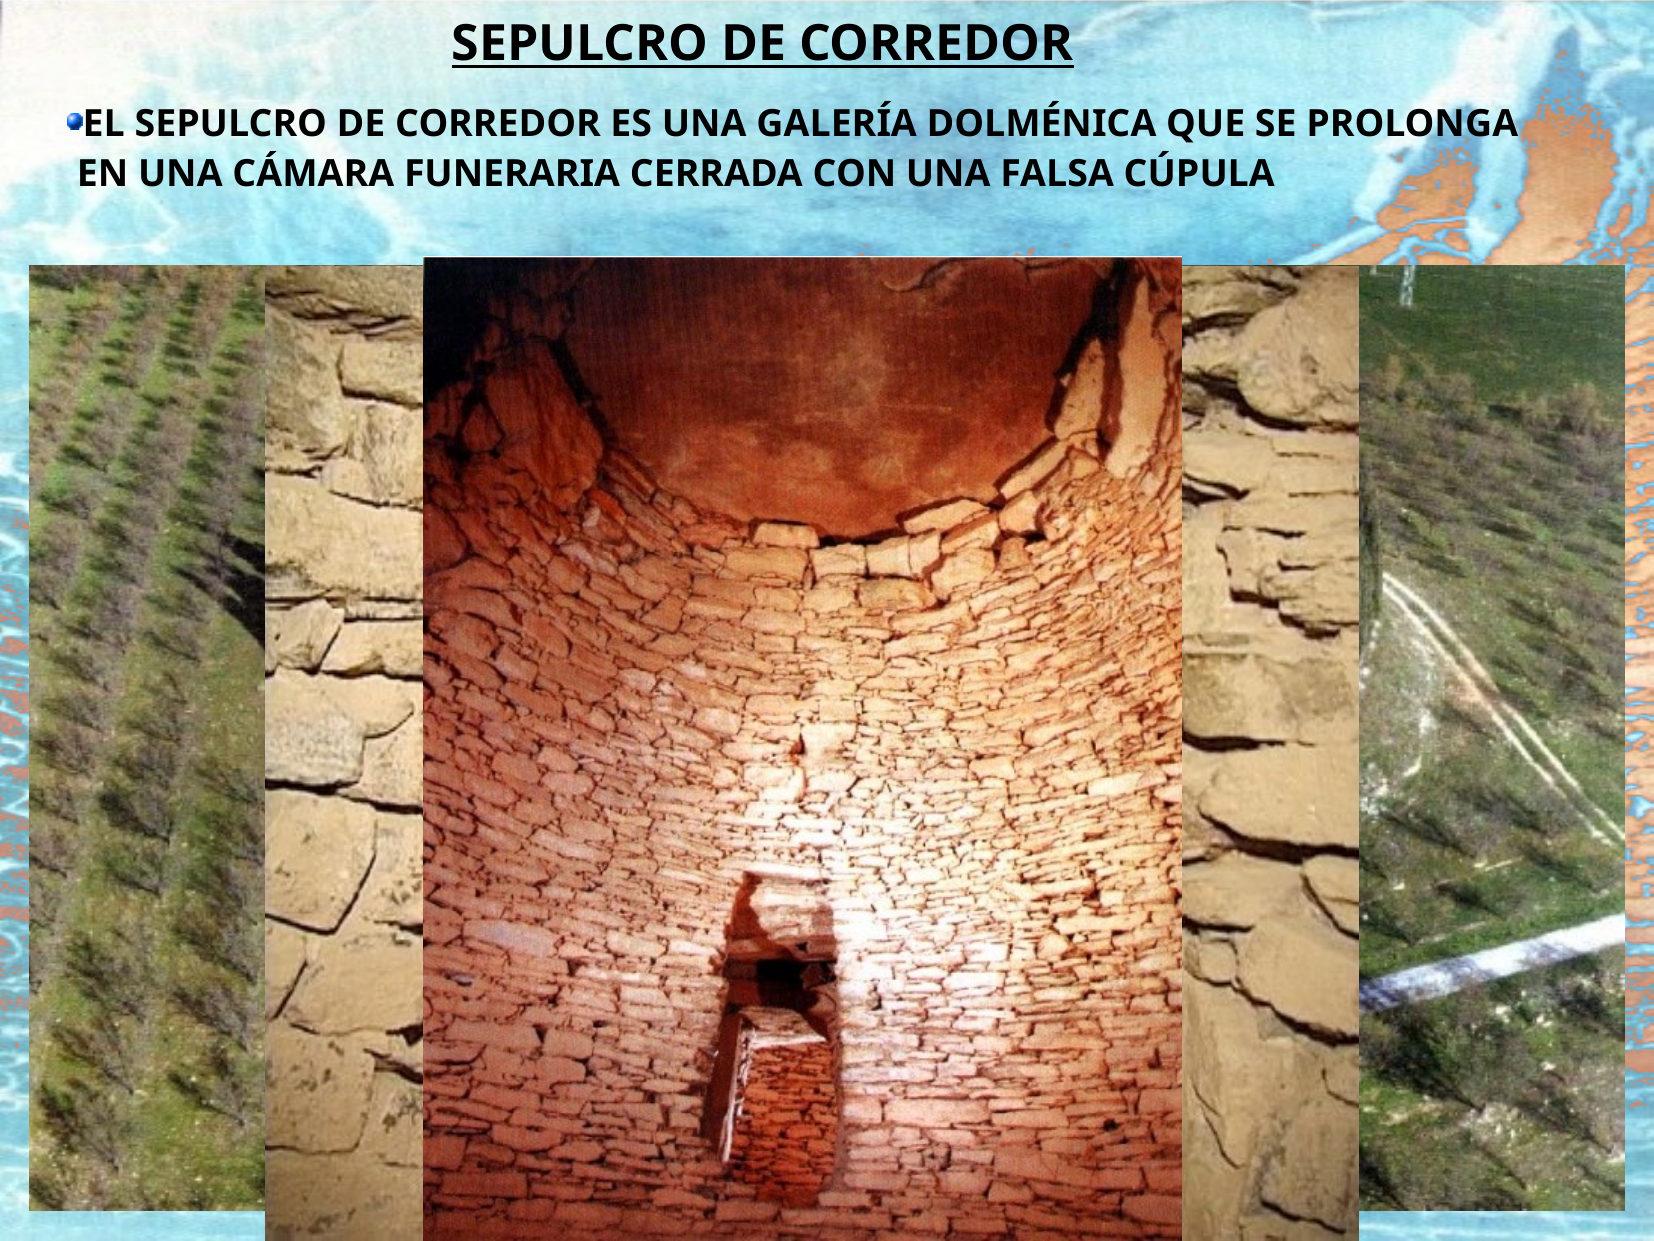

SEPULCRO DE CORREDOR
EL SEPULCRO DE CORREDOR ES UNA GALERÍA DOLMÉNICA QUE SE PROLONGA
 EN UNA CÁMARA FUNERARIA CERRADA CON UNA FALSA CÚPULA